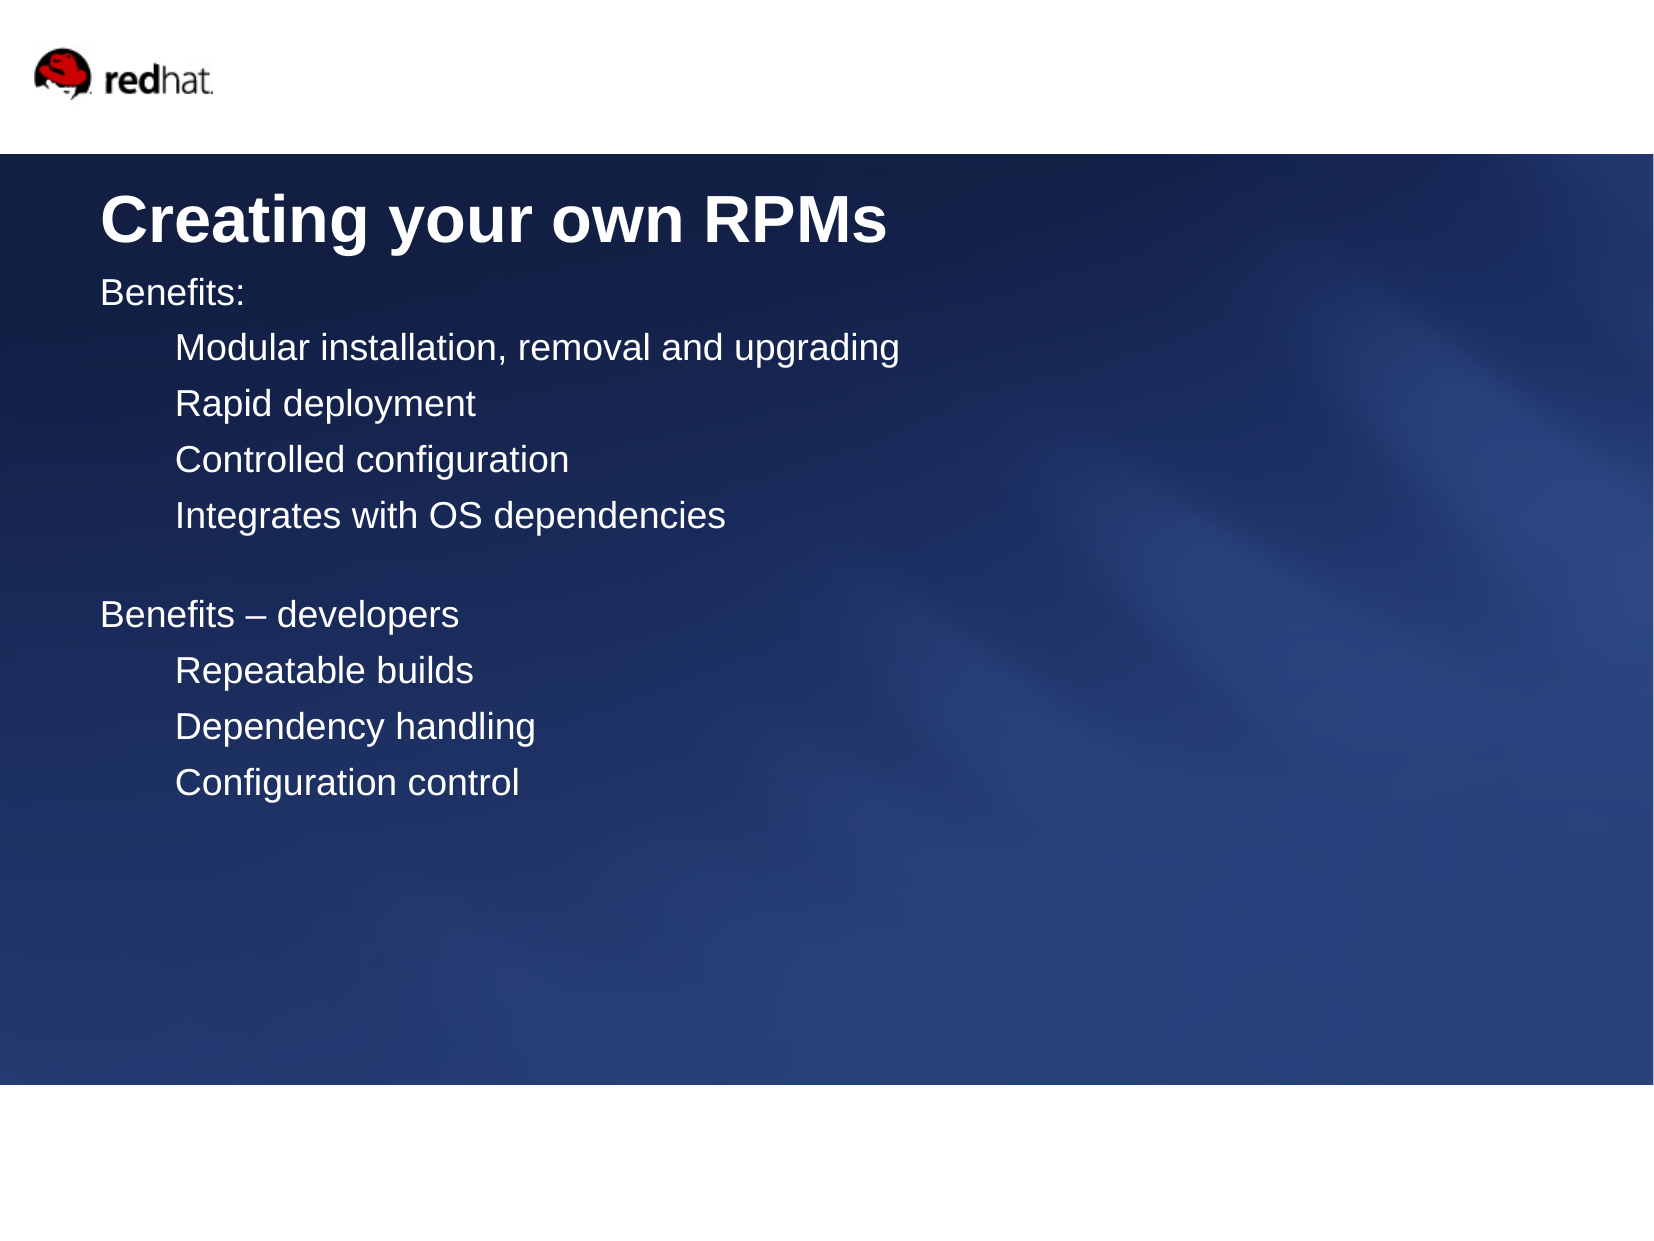

# Creating your own RPMs
Benefits:
Modular installation, removal and upgrading
Rapid deployment
Controlled configuration
Integrates with OS dependencies
Benefits – developers
Repeatable builds
Dependency handling
Configuration control